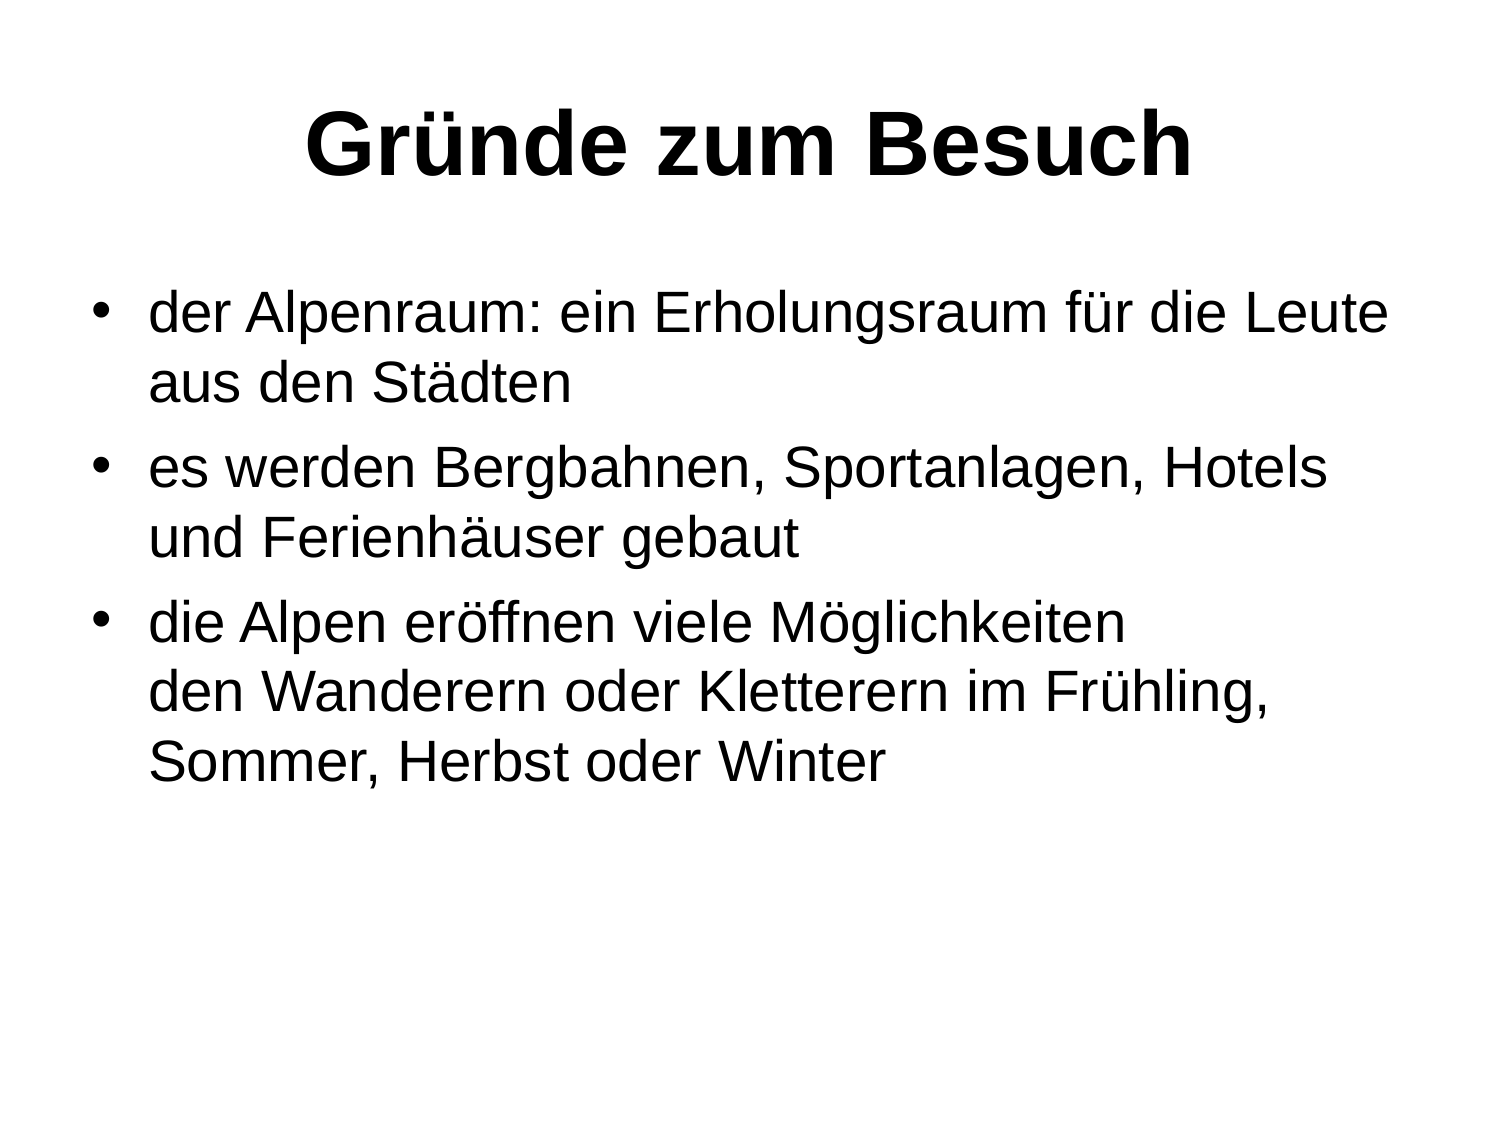

# Gründe zum Besuch
der Alpenraum: ein Erholungsraum für die Leute
aus den Städten
es werden Bergbahnen, Sportanlagen, Hotels
und Ferienhäuser gebaut
die Alpen eröffnen viele Möglichkeiten
den Wanderern oder Kletterern im Frühling, Sommer, Herbst oder Winter